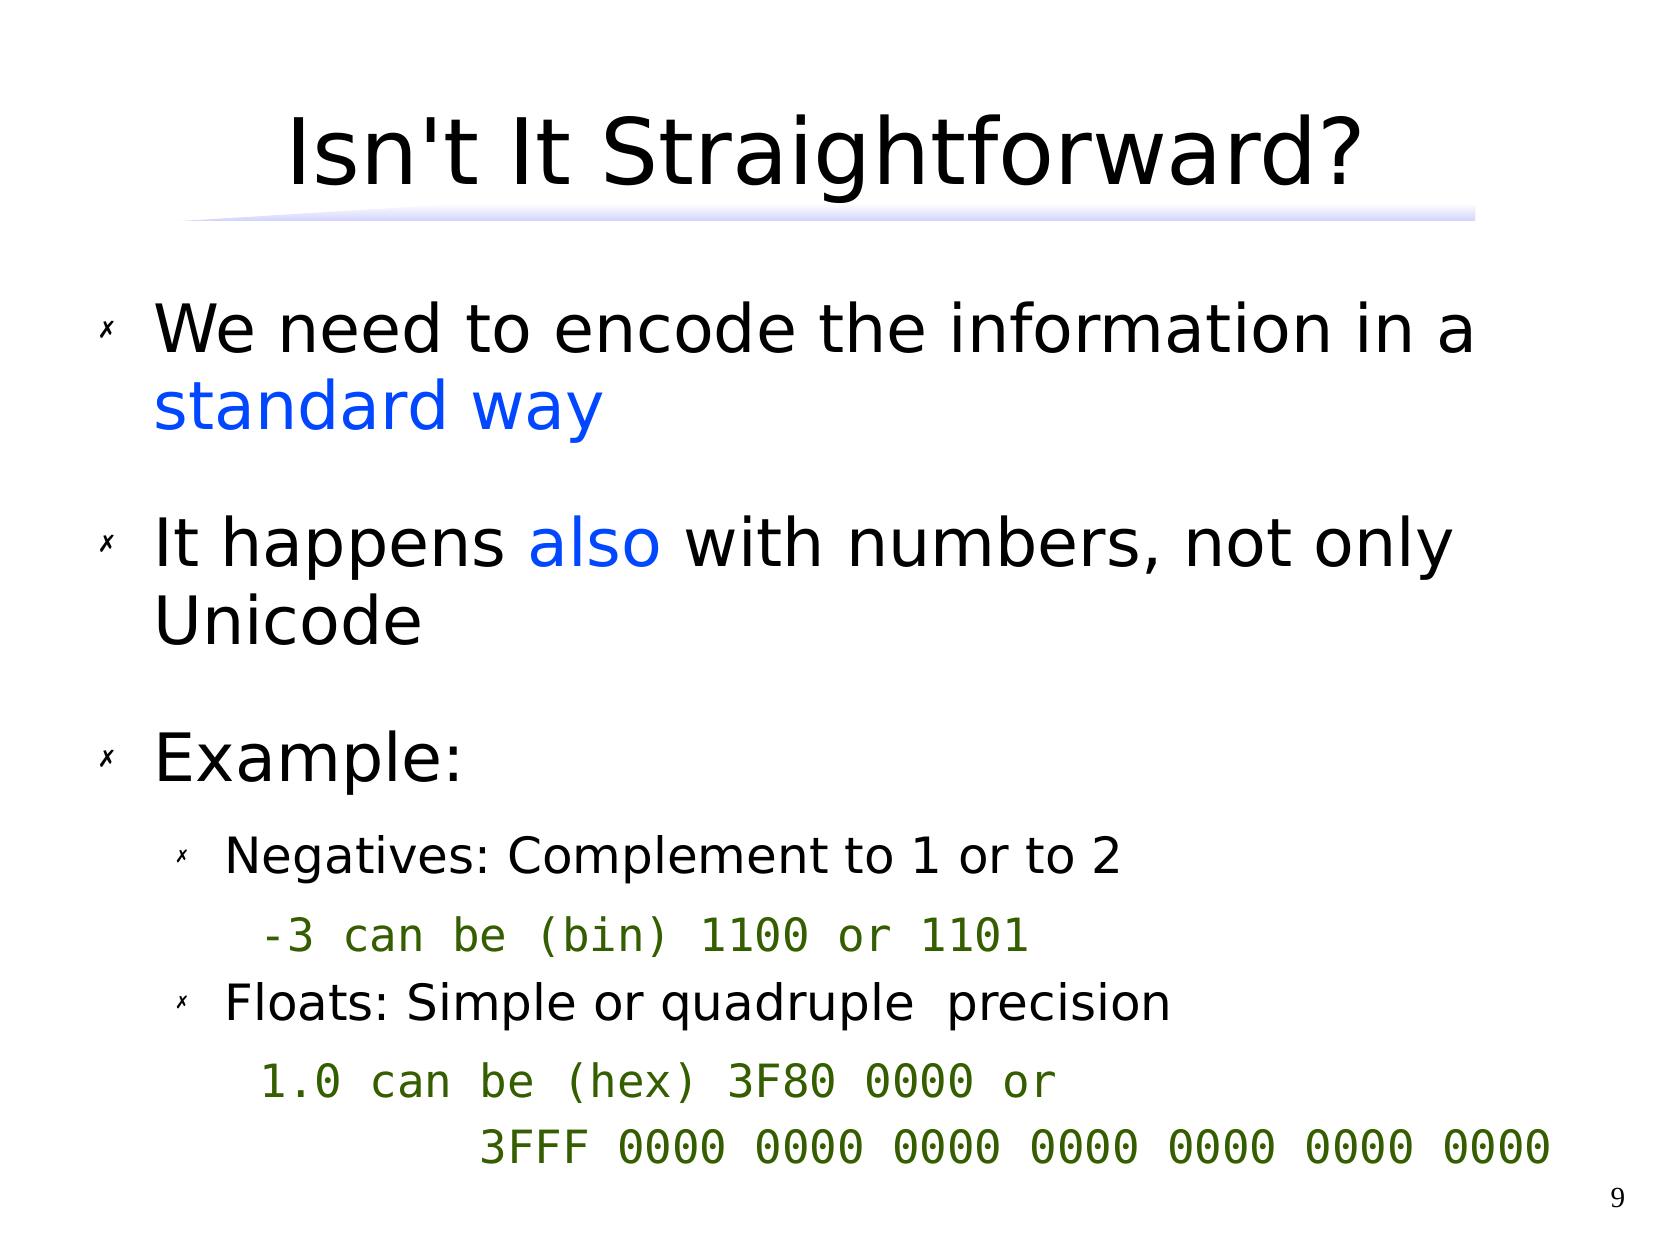

# Isn't It Straightforward?
We need to encode the information in a standard way
It happens also with numbers, not only Unicode
Example:
Negatives: Complement to 1 or to 2
-3 can be (bin) 1100 or 1101
Floats: Simple or quadruple precision
1.0 can be (hex) 3F80 0000 or
 3FFF 0000 0000 0000 0000 0000 0000 0000
9